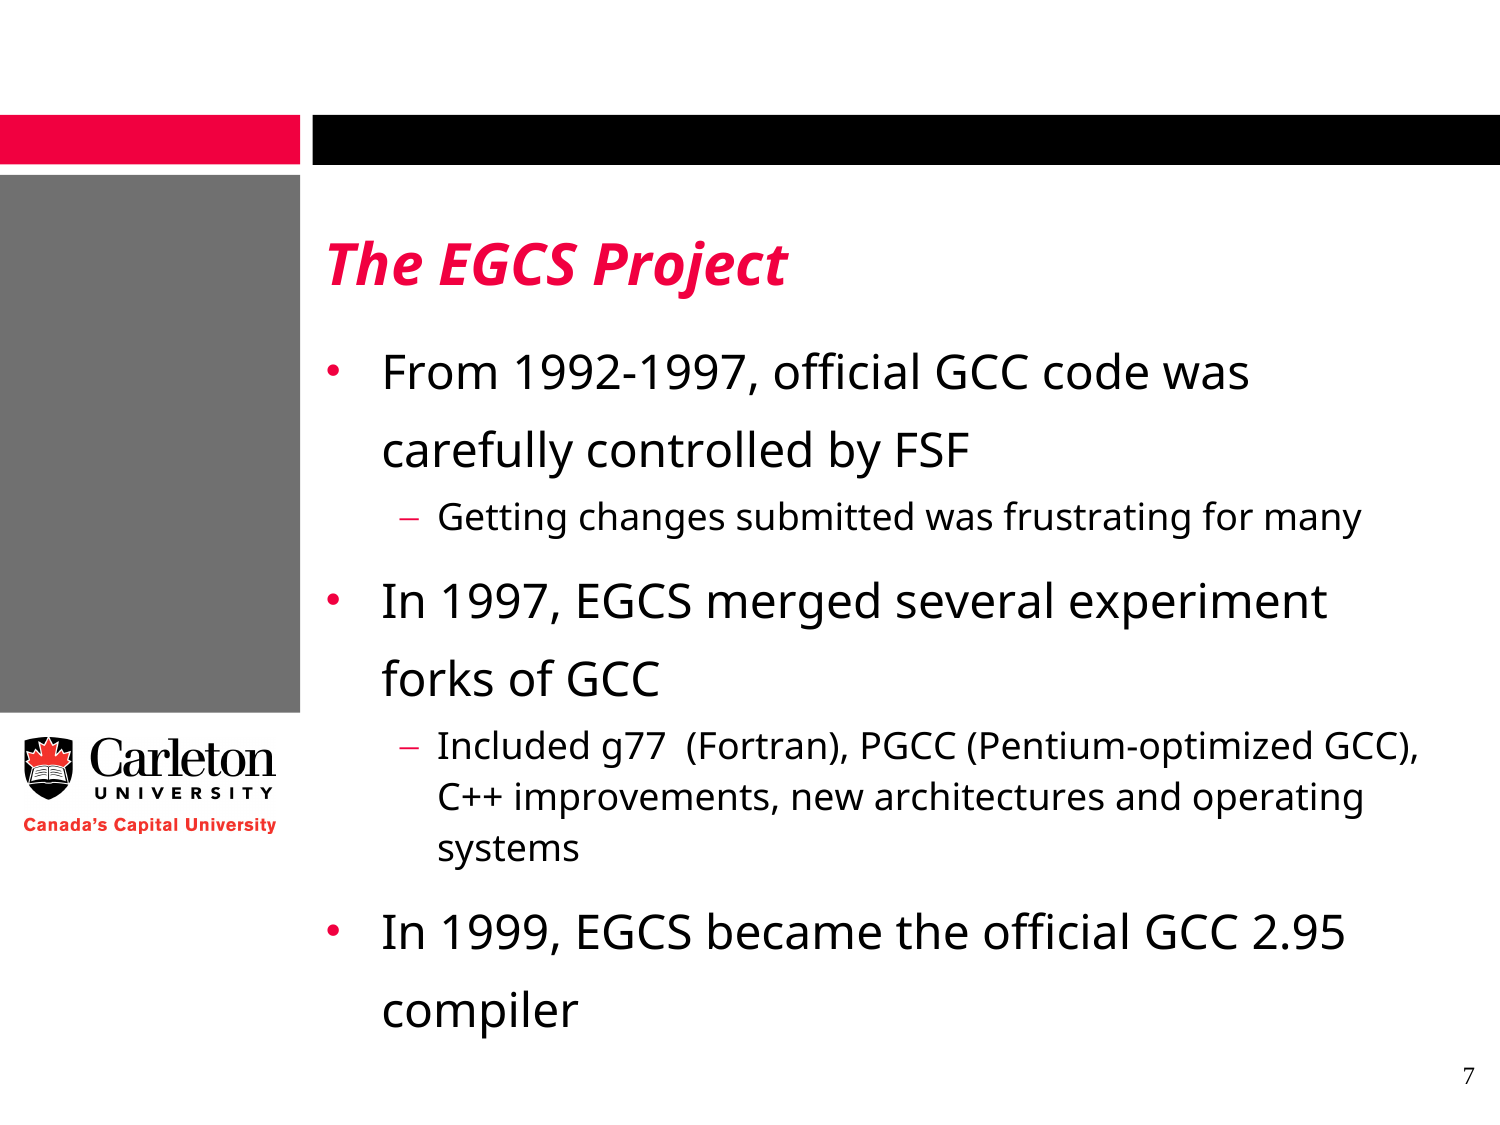

# The EGCS Project
From 1992-1997, official GCC code was carefully controlled by FSF
Getting changes submitted was frustrating for many
In 1997, EGCS merged several experiment forks of GCC
Included g77 (Fortran), PGCC (Pentium-optimized GCC), C++ improvements, new architectures and operating systems
In 1999, EGCS became the official GCC 2.95 compiler
7